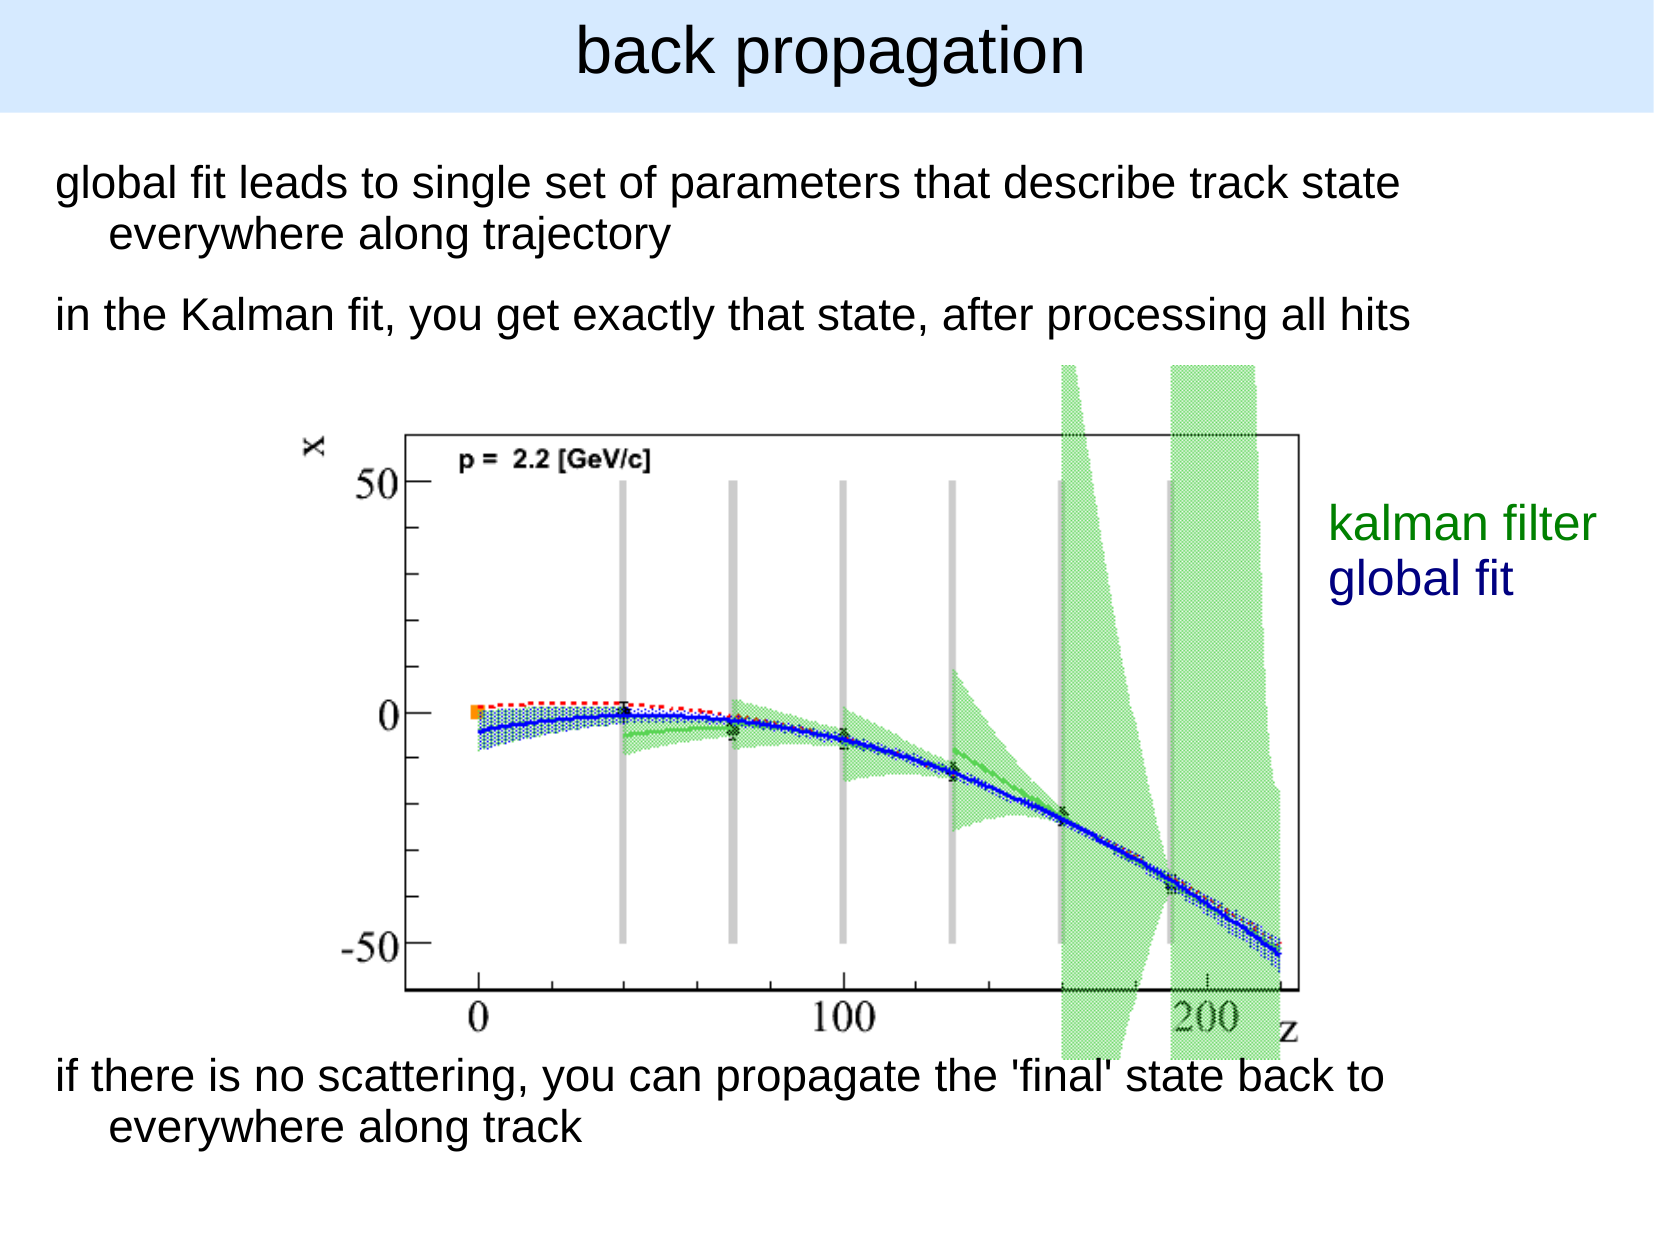

# back propagation
global fit leads to single set of parameters that describe track state everywhere along trajectory
in the Kalman fit, you get exactly that state, after processing all hits
kalman filter
global fit
if there is no scattering, you can propagate the 'final' state back to everywhere along track